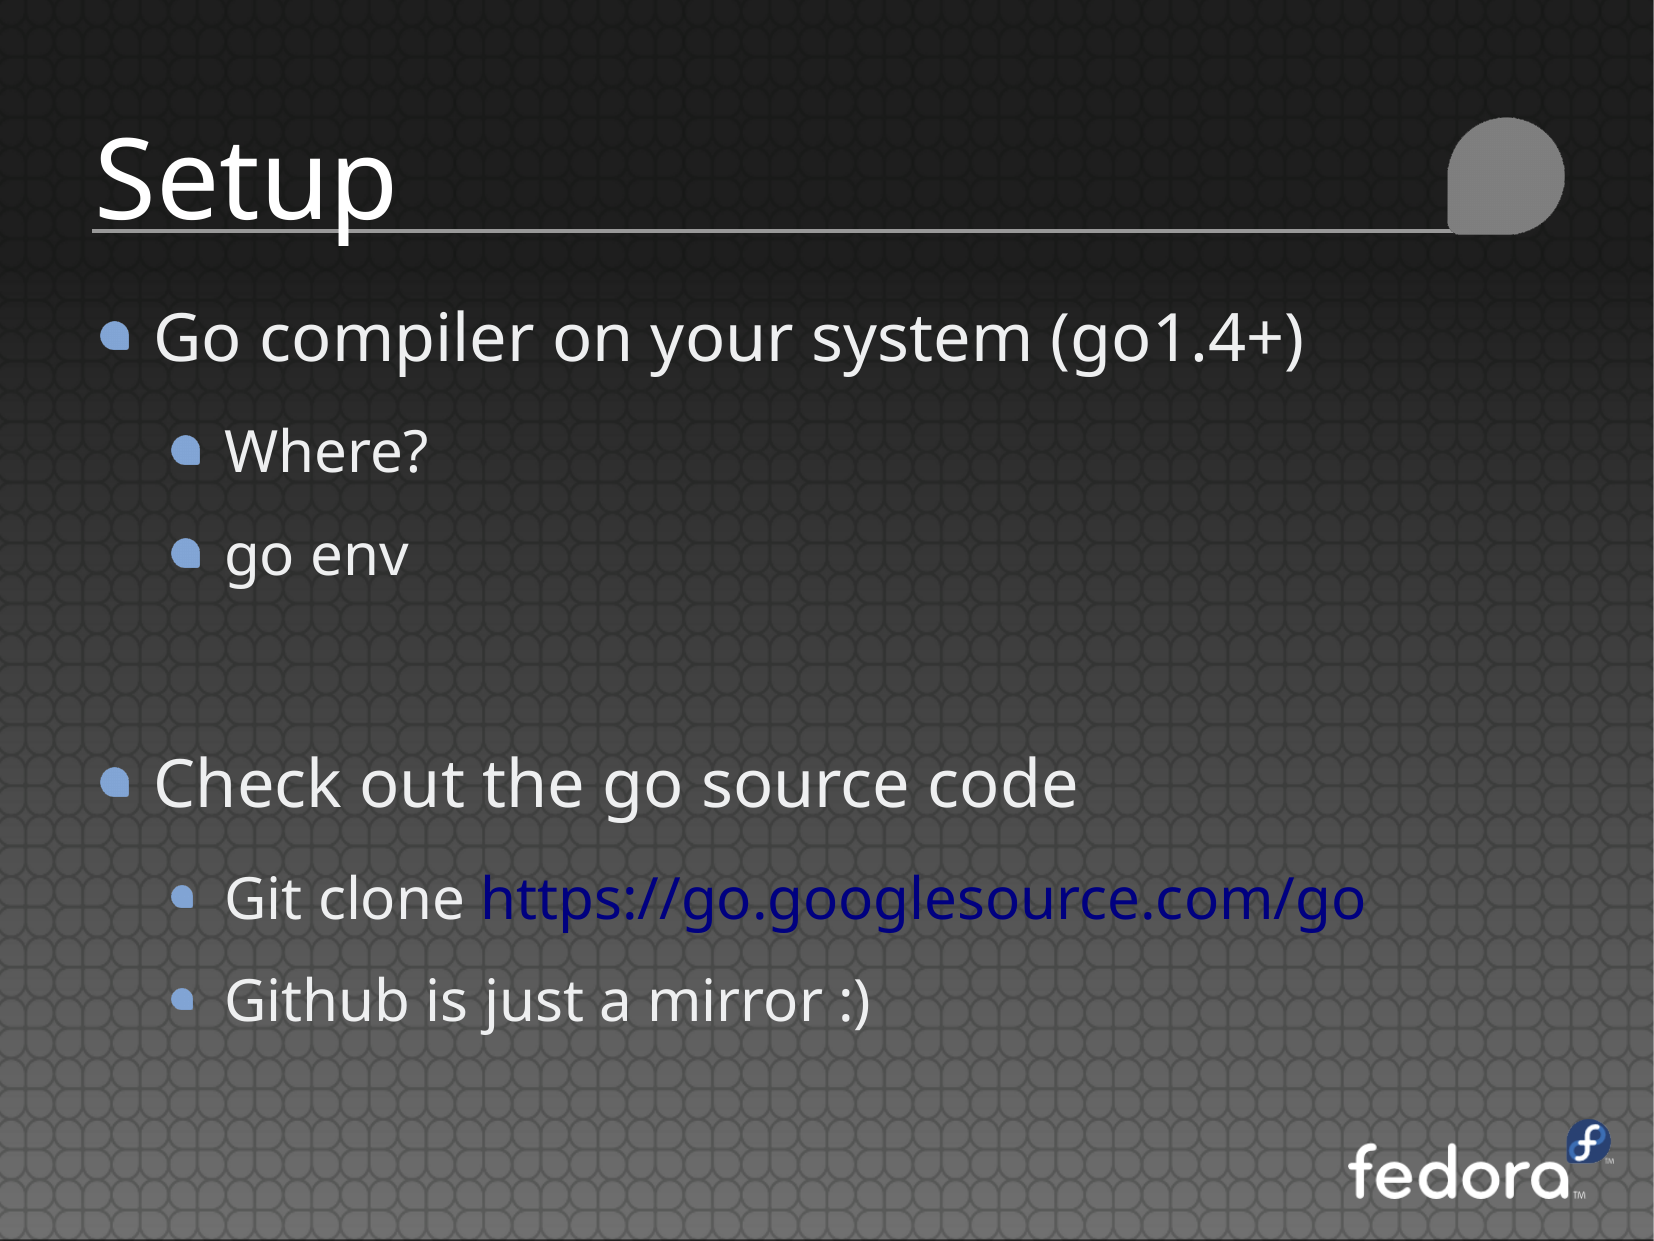

Setup
# Go compiler on your system (go1.4+)
Where?
go env
Check out the go source code
Git clone https://go.googlesource.com/go
Github is just a mirror :)